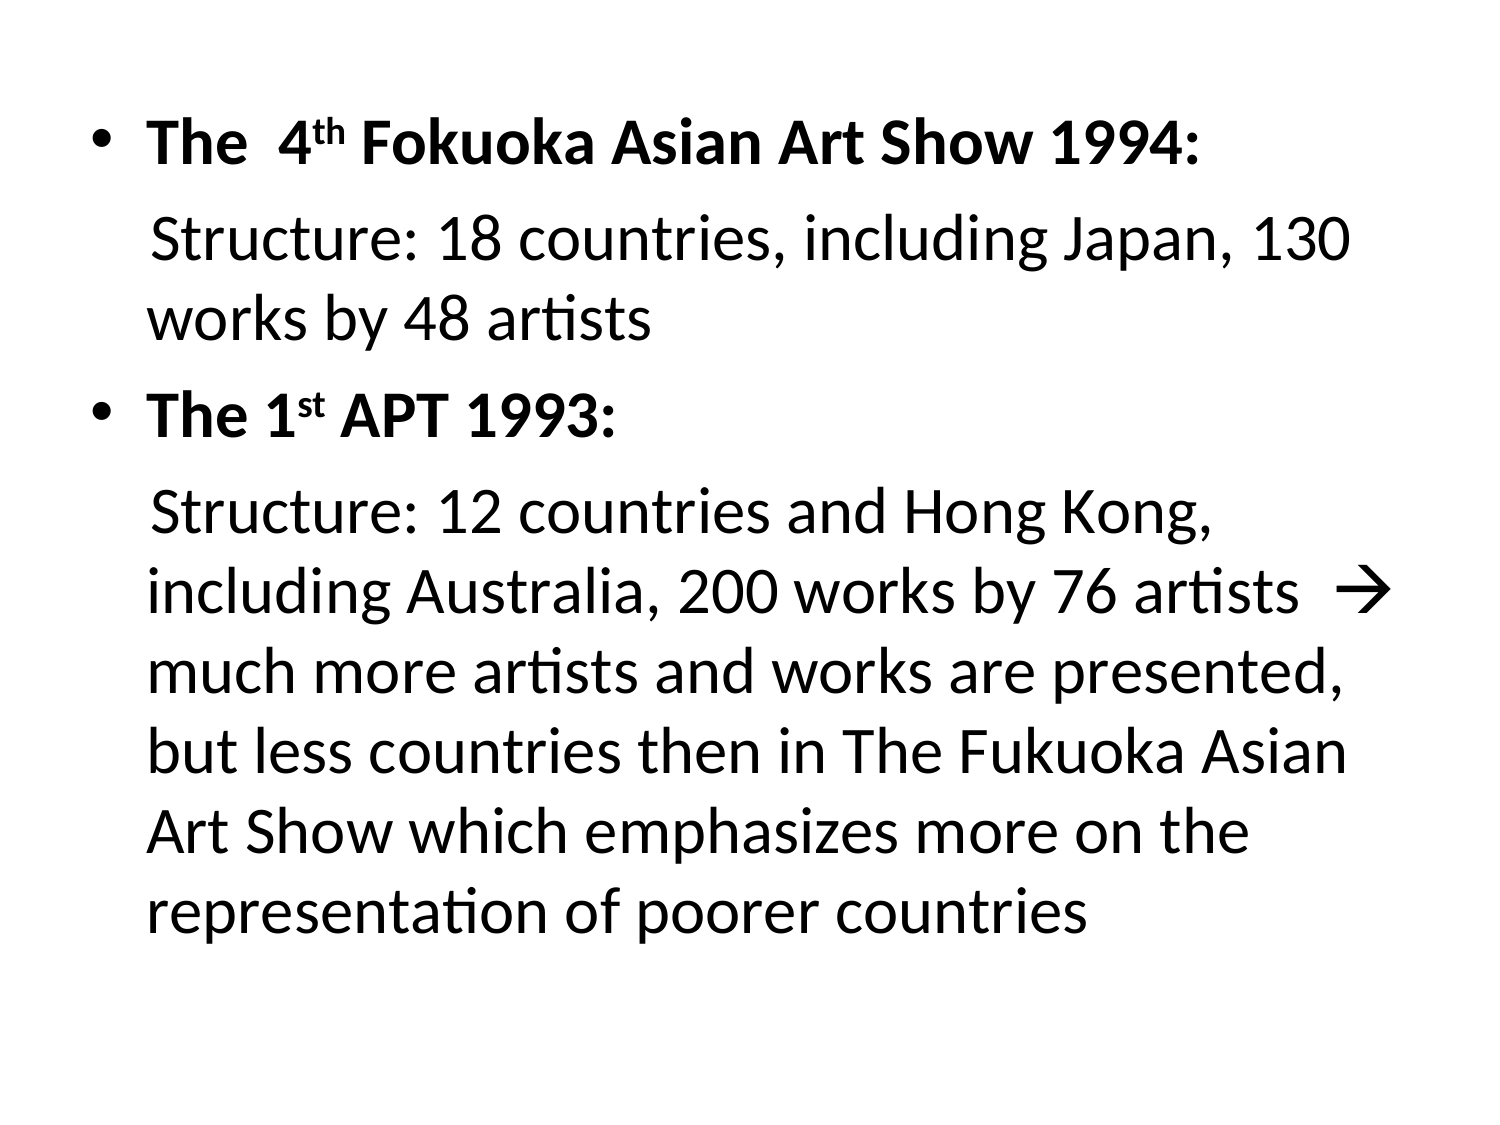

#
The 4th Fokuoka Asian Art Show 1994:
 Structure: 18 countries, including Japan, 130 works by 48 artists
The 1st APT 1993:
 Structure: 12 countries and Hong Kong, including Australia, 200 works by 76 artists  much more artists and works are presented, but less countries then in The Fukuoka Asian Art Show which emphasizes more on the representation of poorer countries